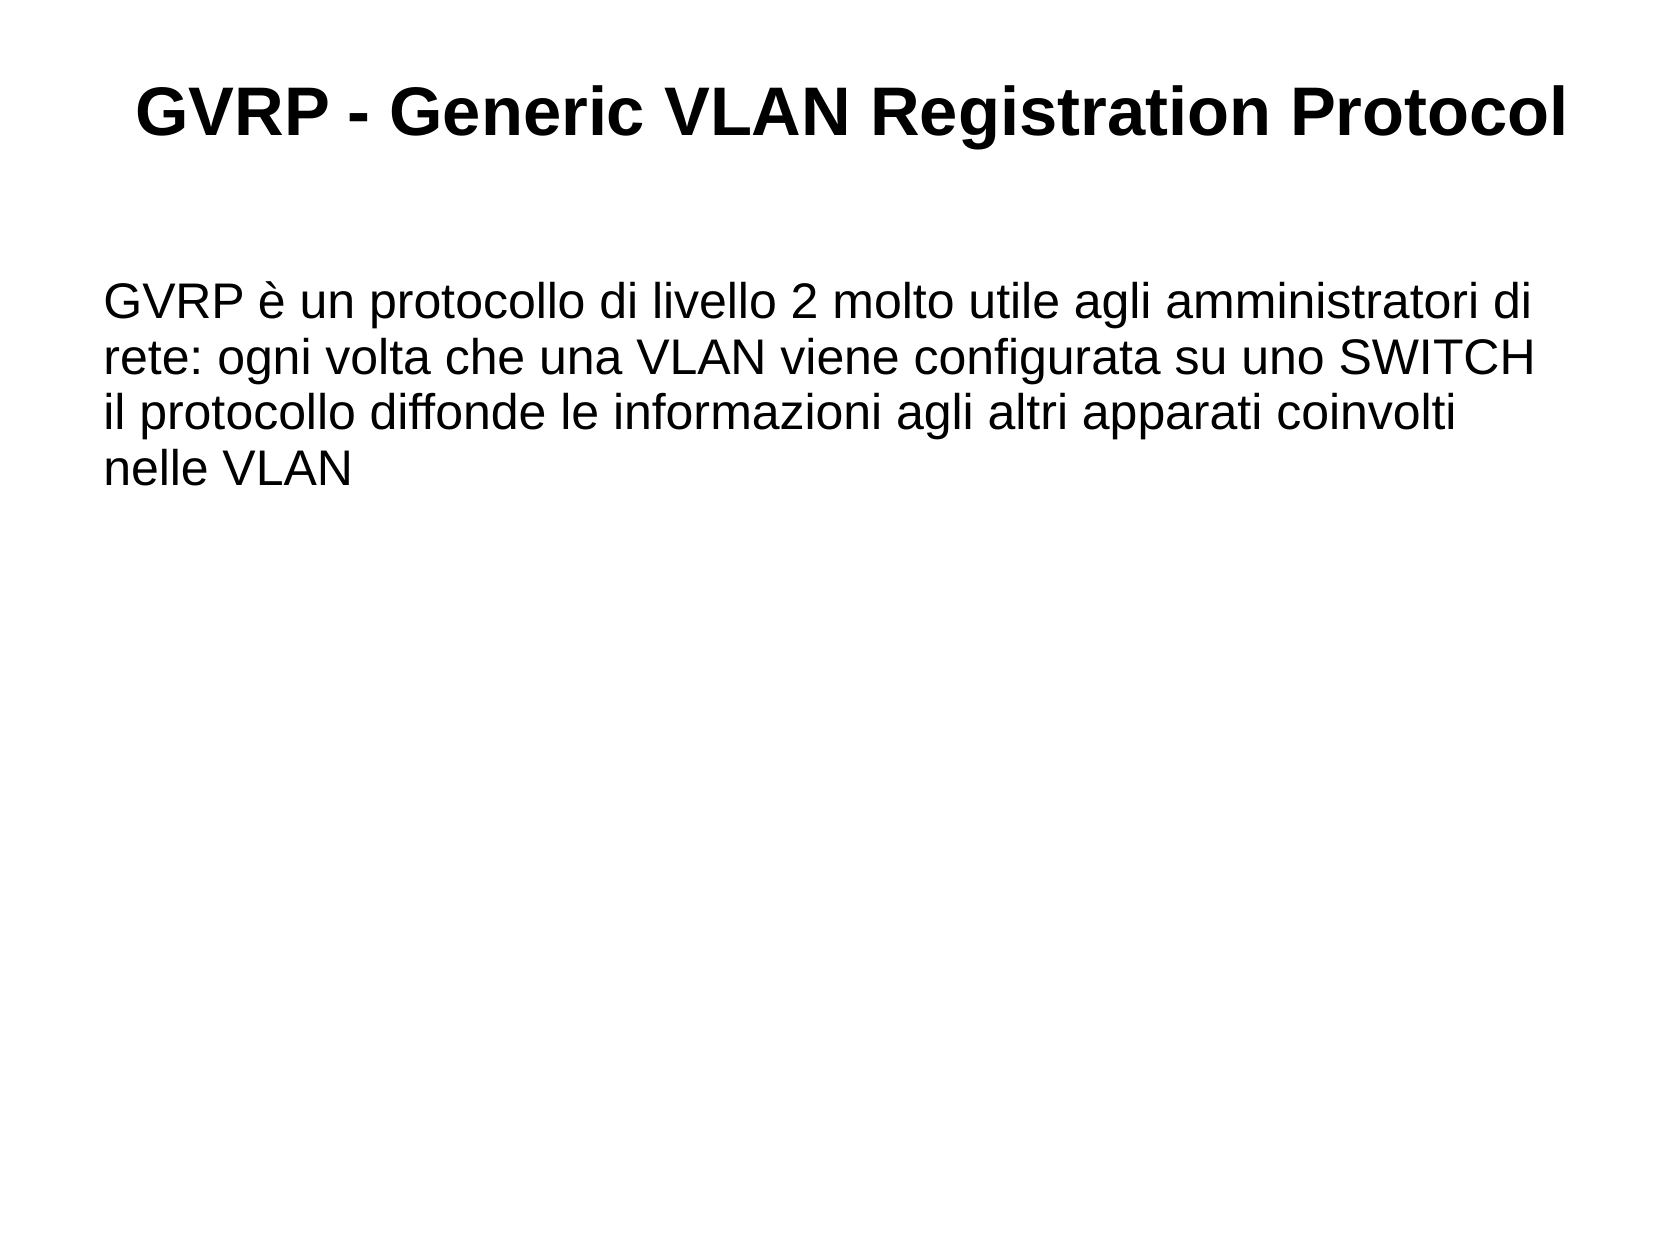

GVRP - Generic VLAN Registration Protocol
GVRP è un protocollo di livello 2 molto utile agli amministratori di rete: ogni volta che una VLAN viene configurata su uno SWITCH il protocollo diffonde le informazioni agli altri apparati coinvolti nelle VLAN